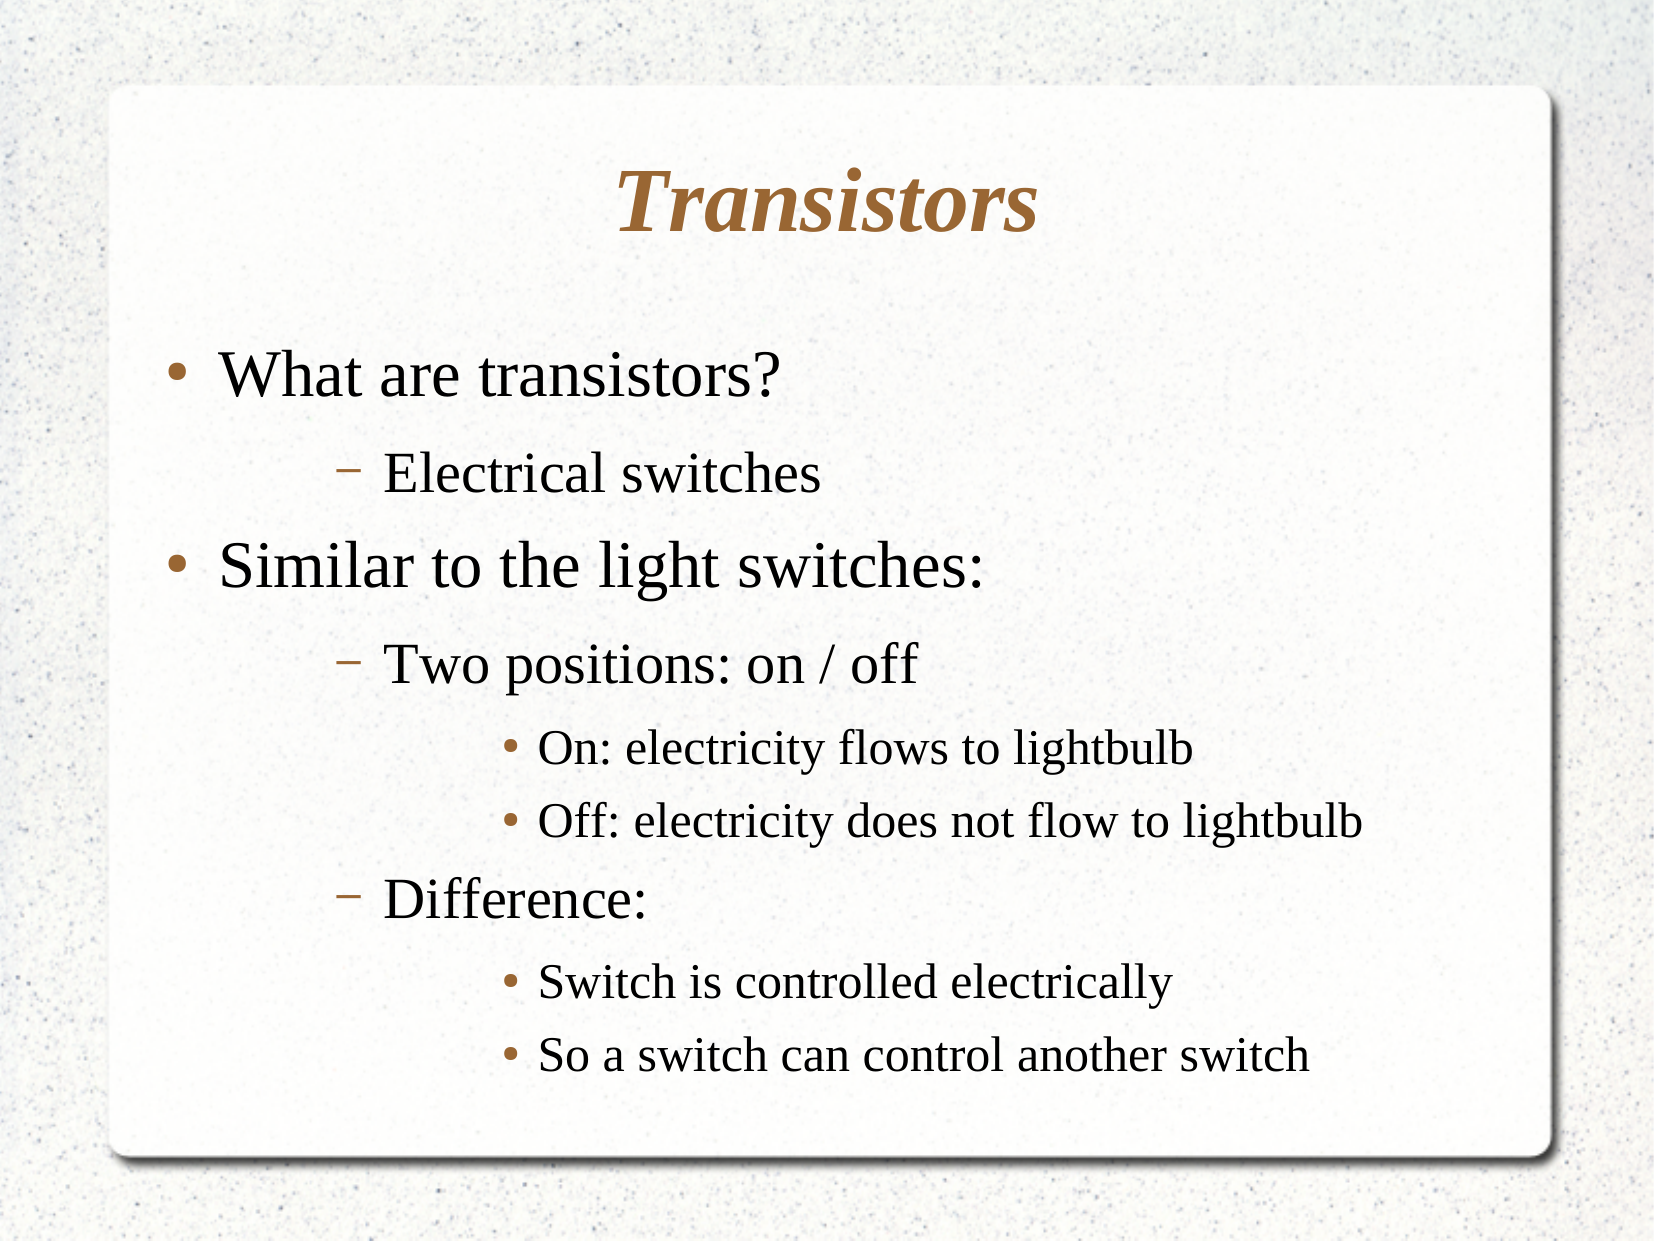

# Transistors
What are transistors?
Electrical switches
Similar to the light switches:
Two positions: on / off
On: electricity flows to lightbulb
Off: electricity does not flow to lightbulb
Difference:
Switch is controlled electrically
So a switch can control another switch